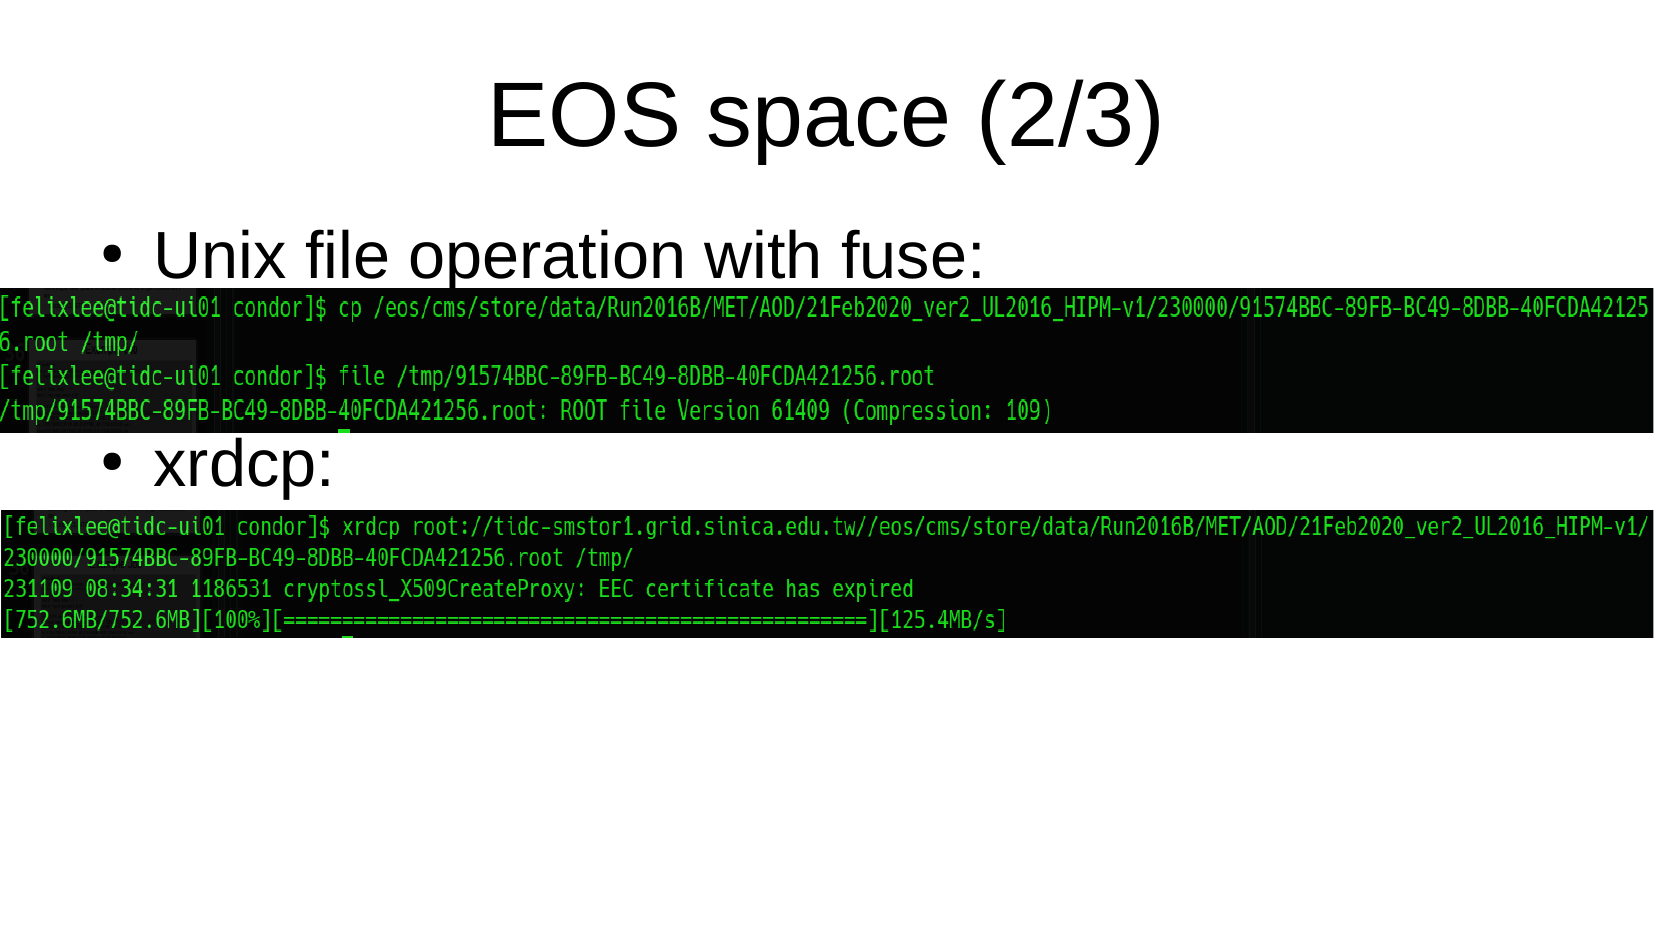

# EOS space (2/3)
Unix file operation with fuse:
xrdcp: